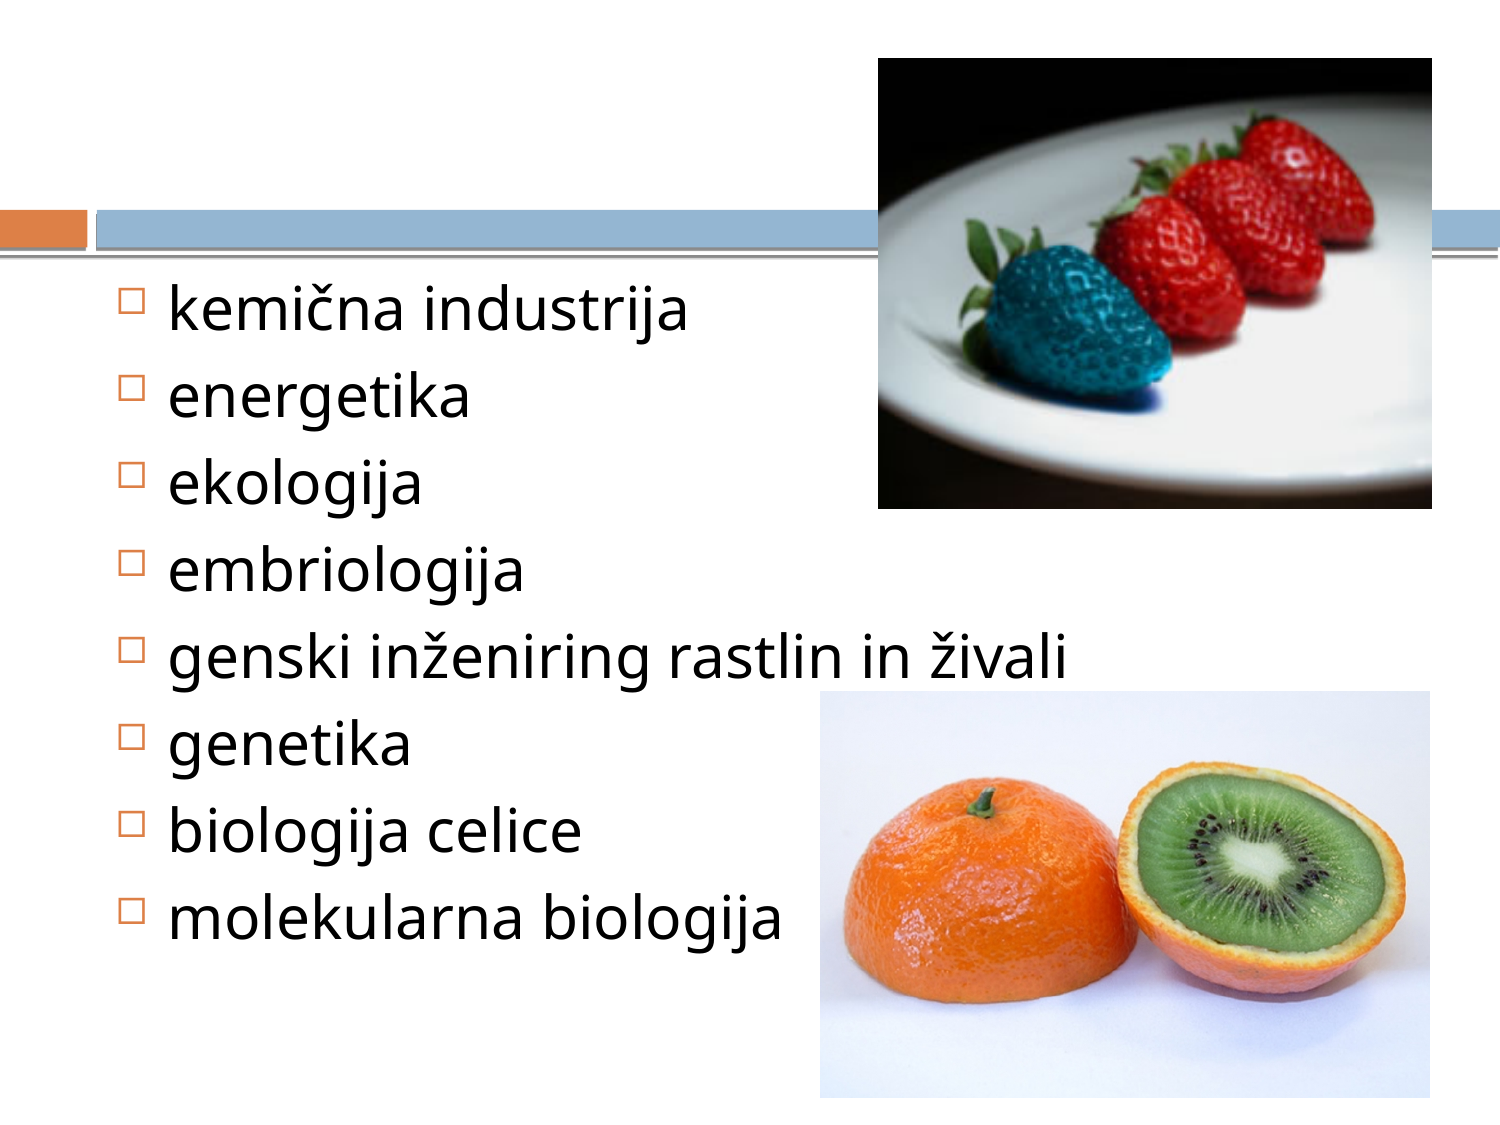

#
kemična industrija
energetika
ekologija
embriologija
genski inženiring rastlin in živali
genetika
biologija celice
molekularna biologija